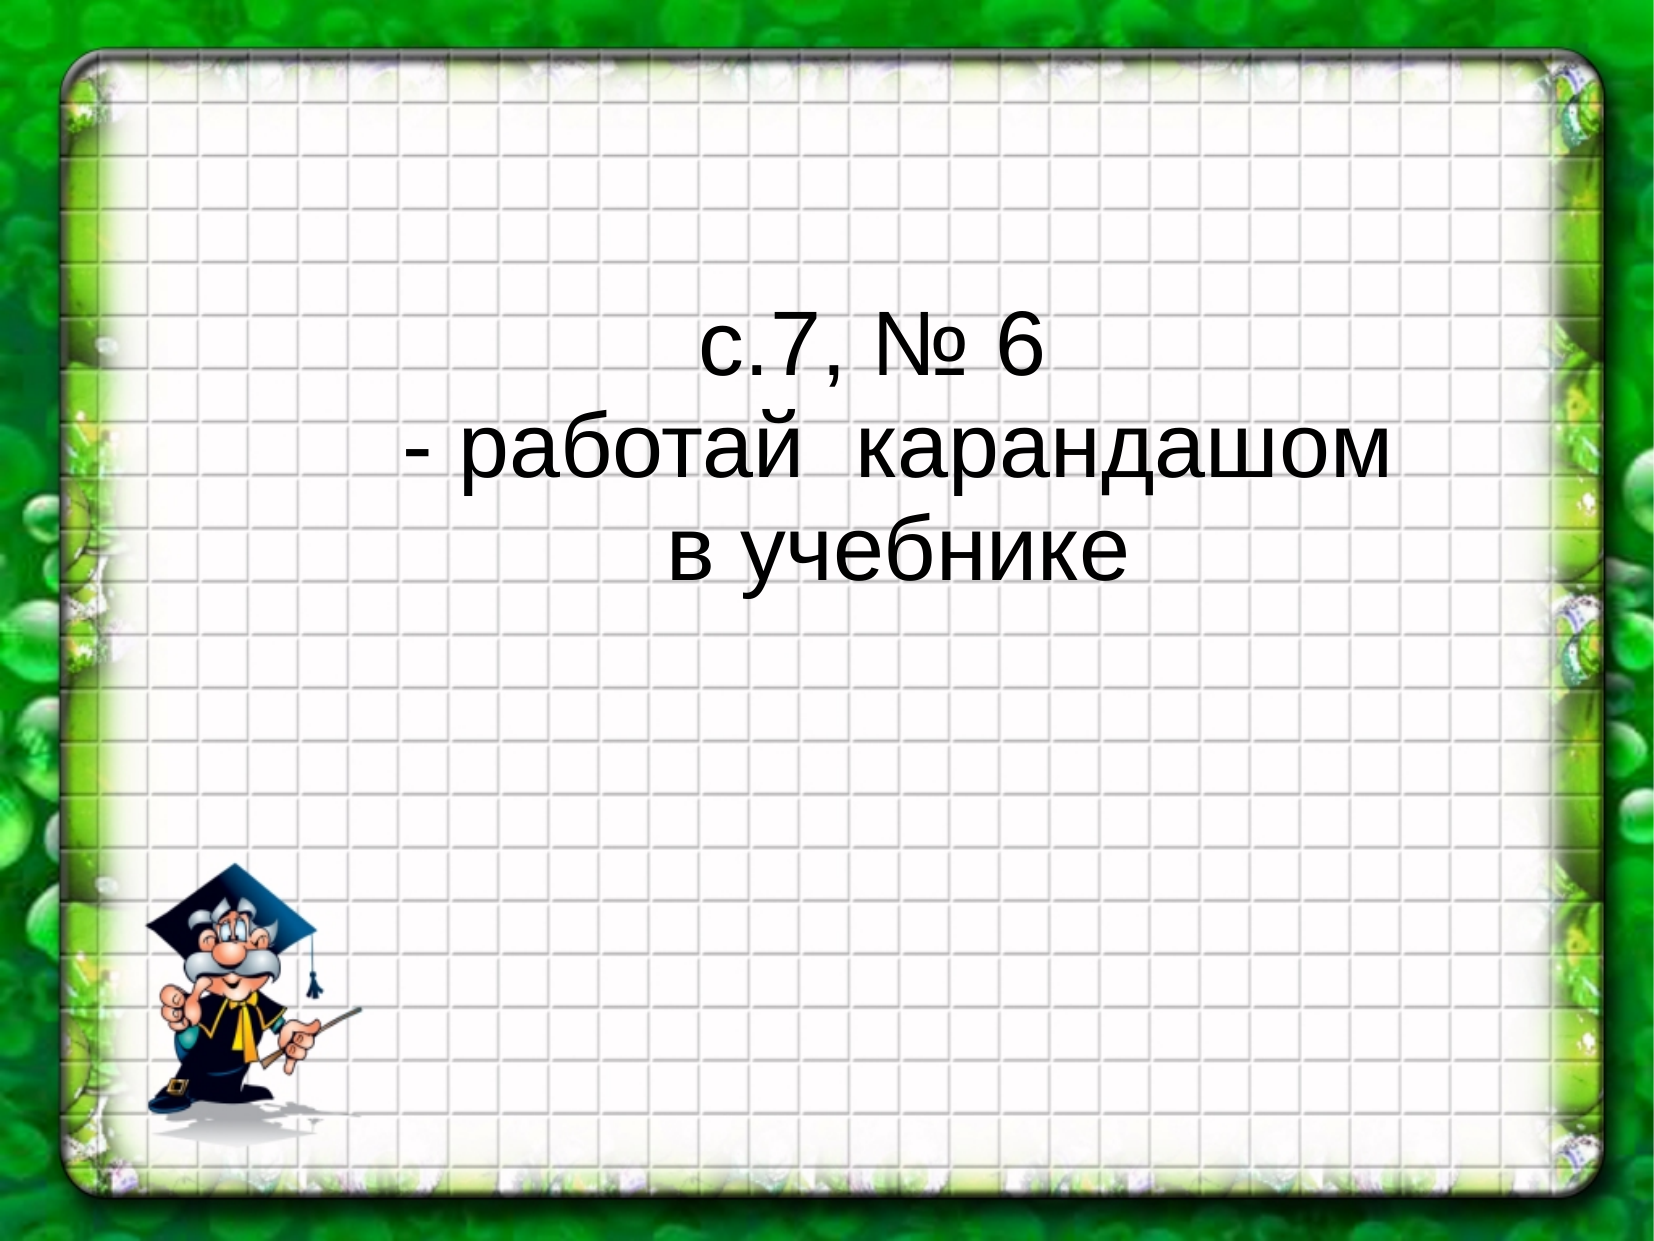

# с.7, № 6 - работай карандашом в учебнике